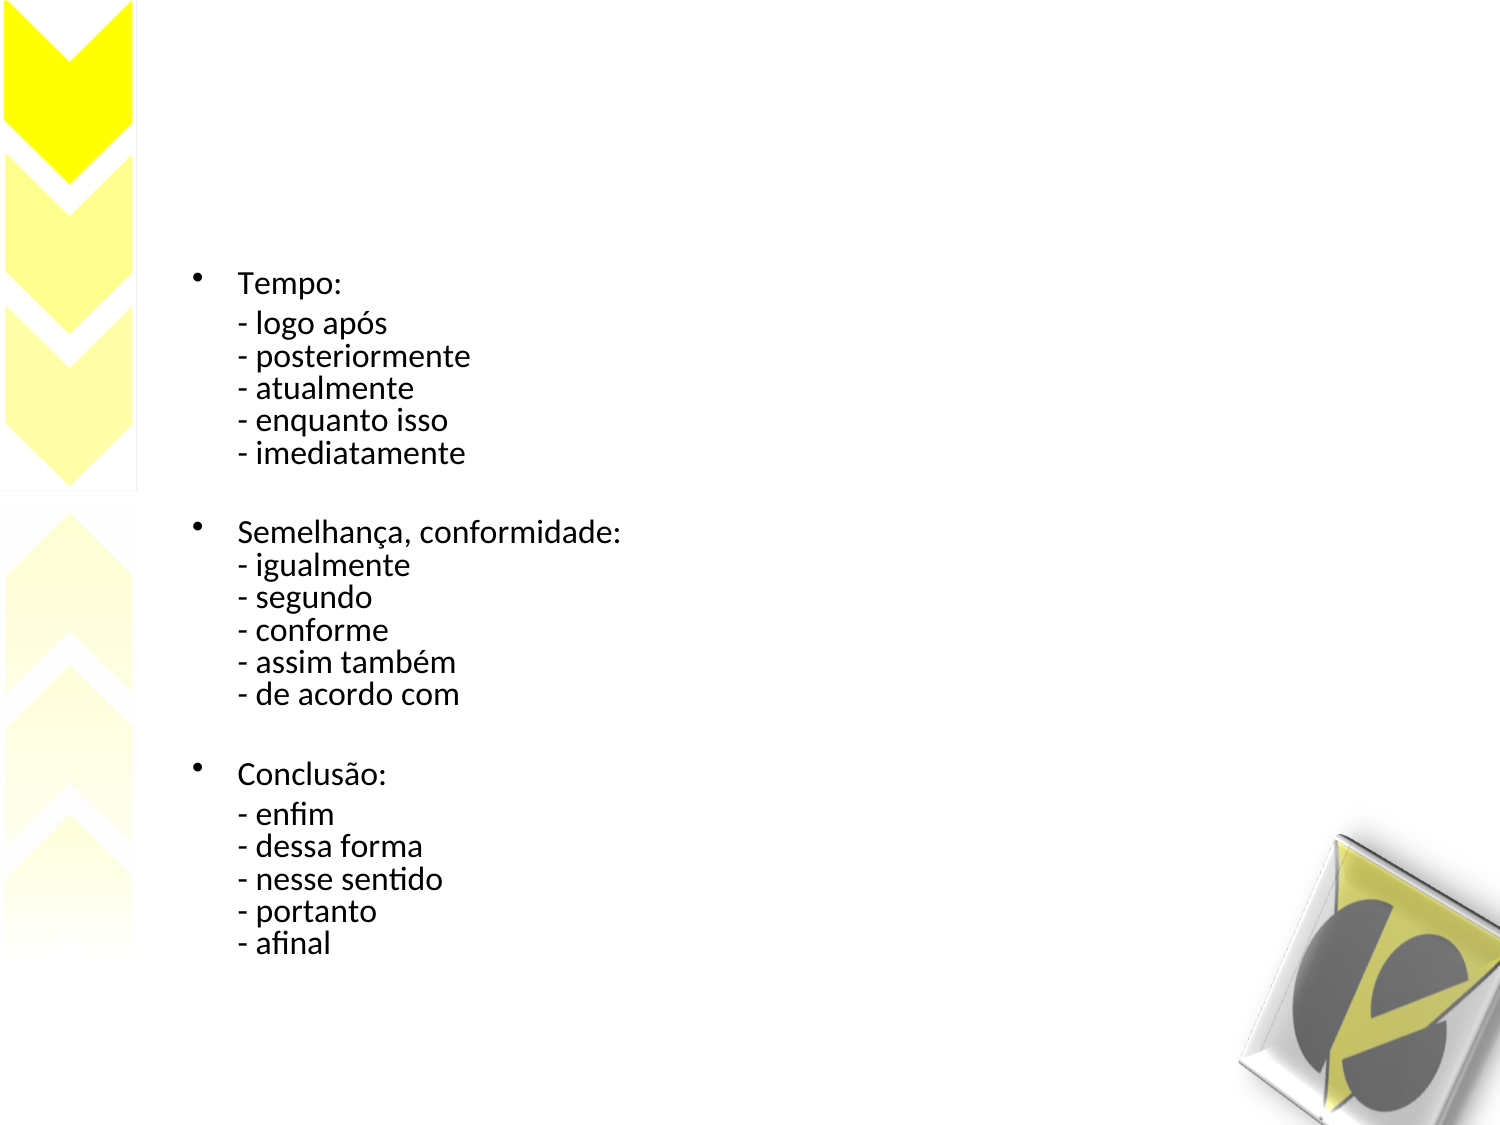

#
Tempo:
- logo após
- posteriormente
- atualmente
- enquanto isso
- imediatamente
Semelhança, conformidade:
- igualmente
- segundo
- conforme
- assim também
- de acordo com
Conclusão:
- enfim
- dessa forma
- nesse sentido
- portanto
- afinal